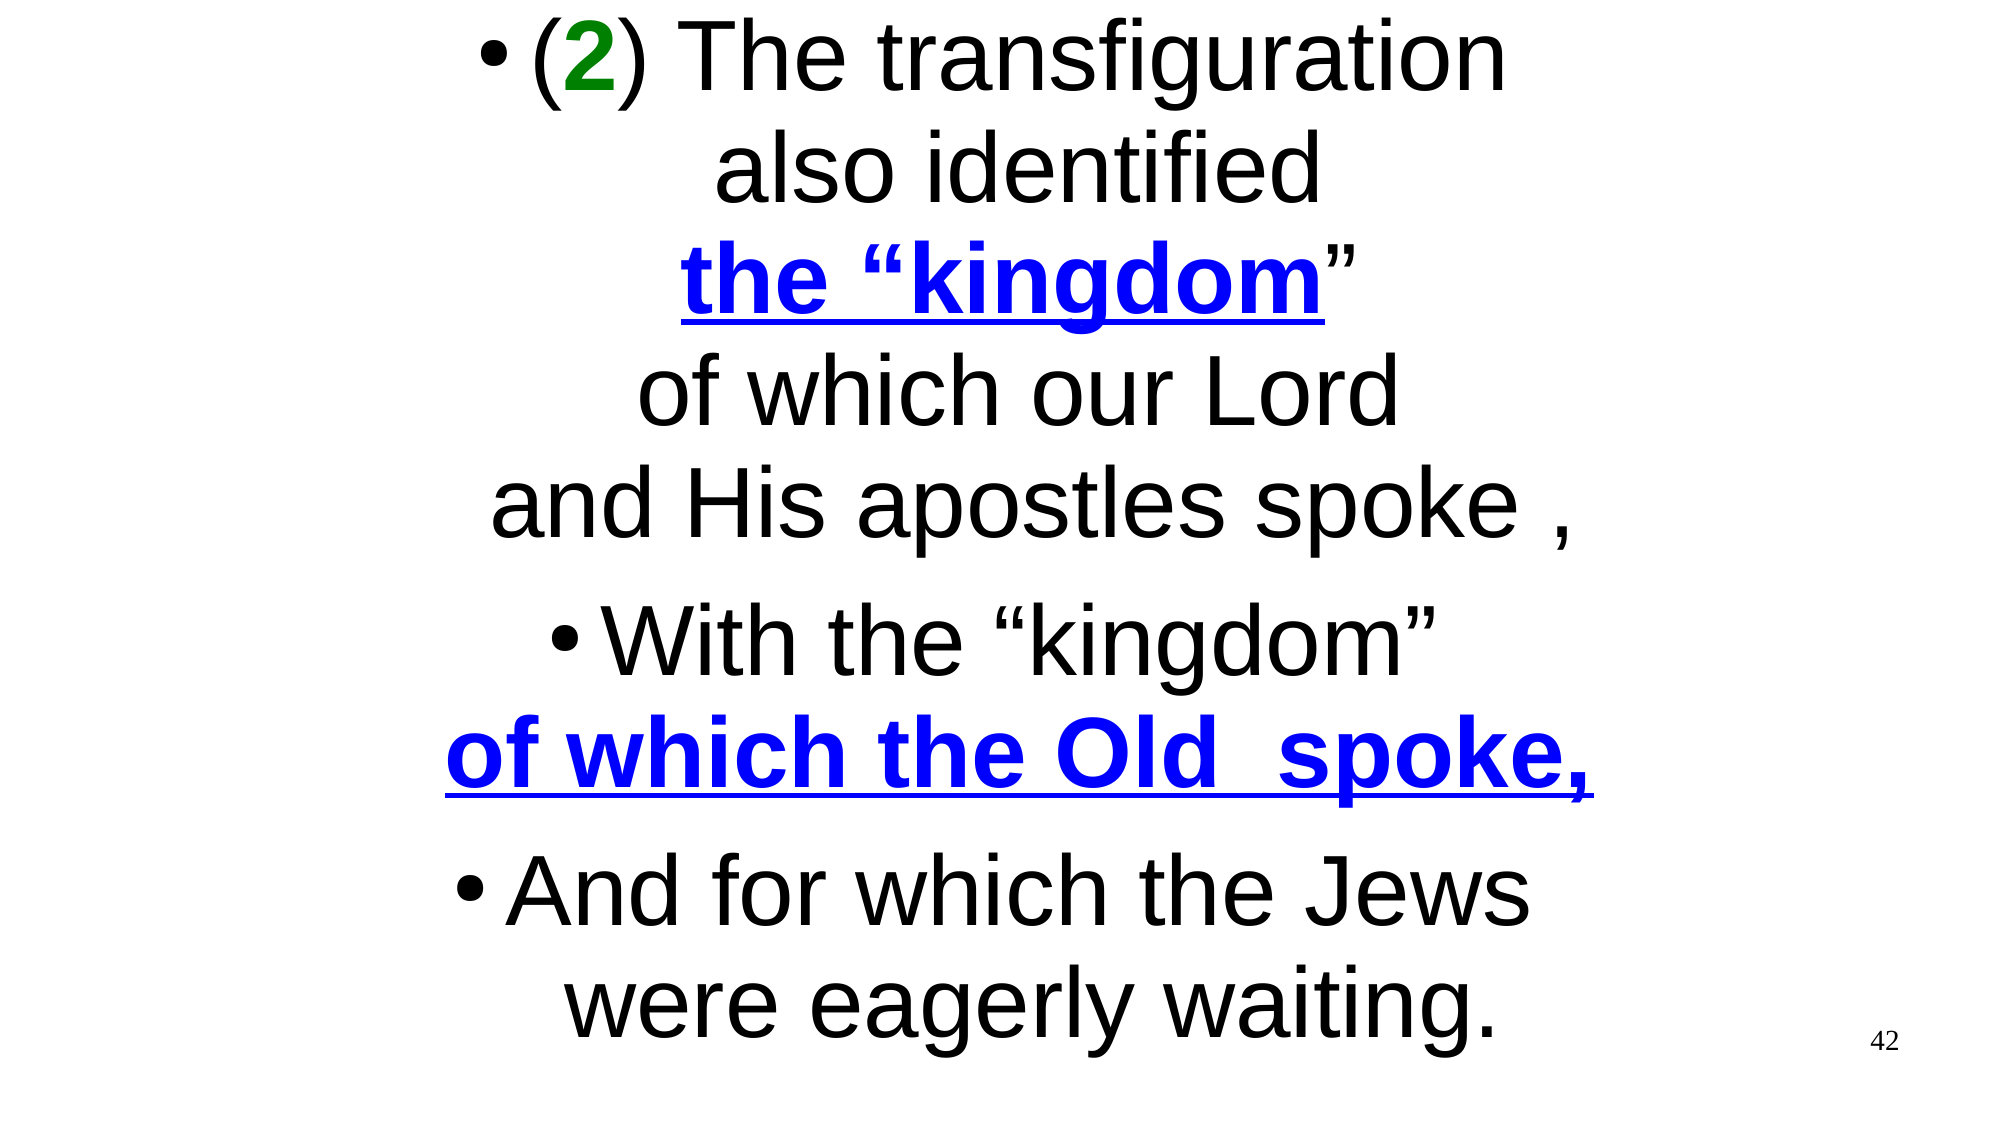

# (2) The transfiguration also identified the “kingdom” of which our Lord and His apostles spoke ,
With the “kingdom”
of which the Old spoke,
And for which the Jews
were eagerly waiting.
42